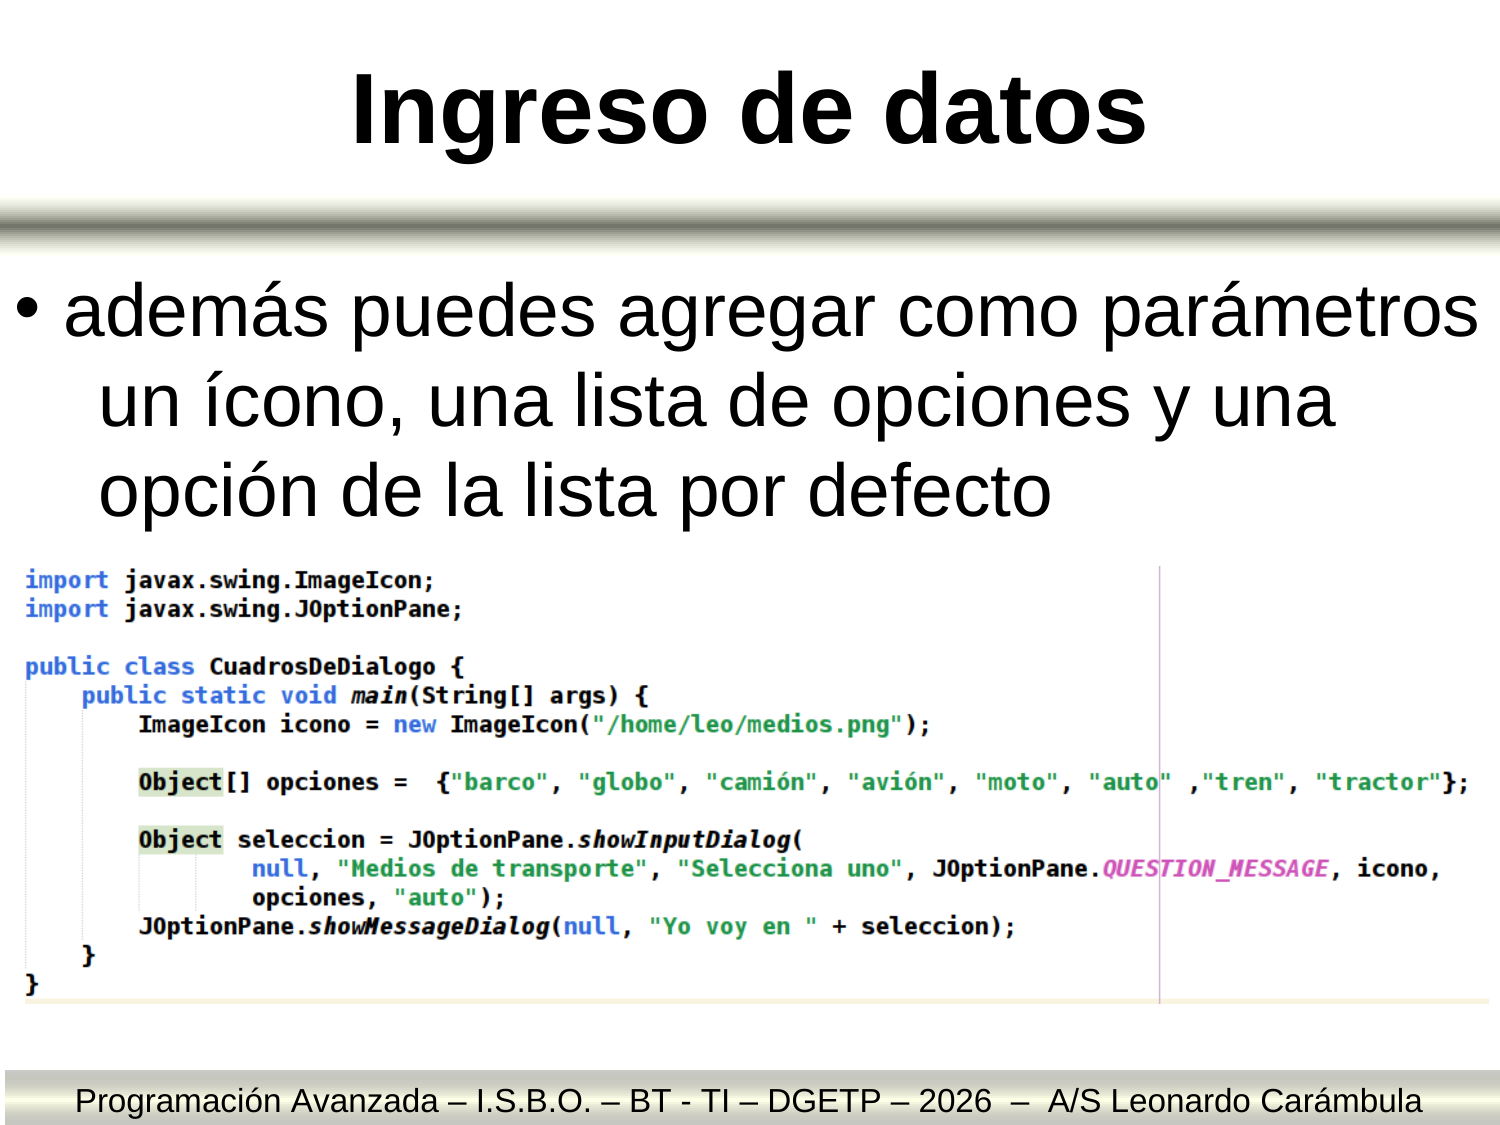

# Ingreso de datos
 además puedes agregar como parámetros un ícono, una lista de opciones y una opción de la lista por defecto